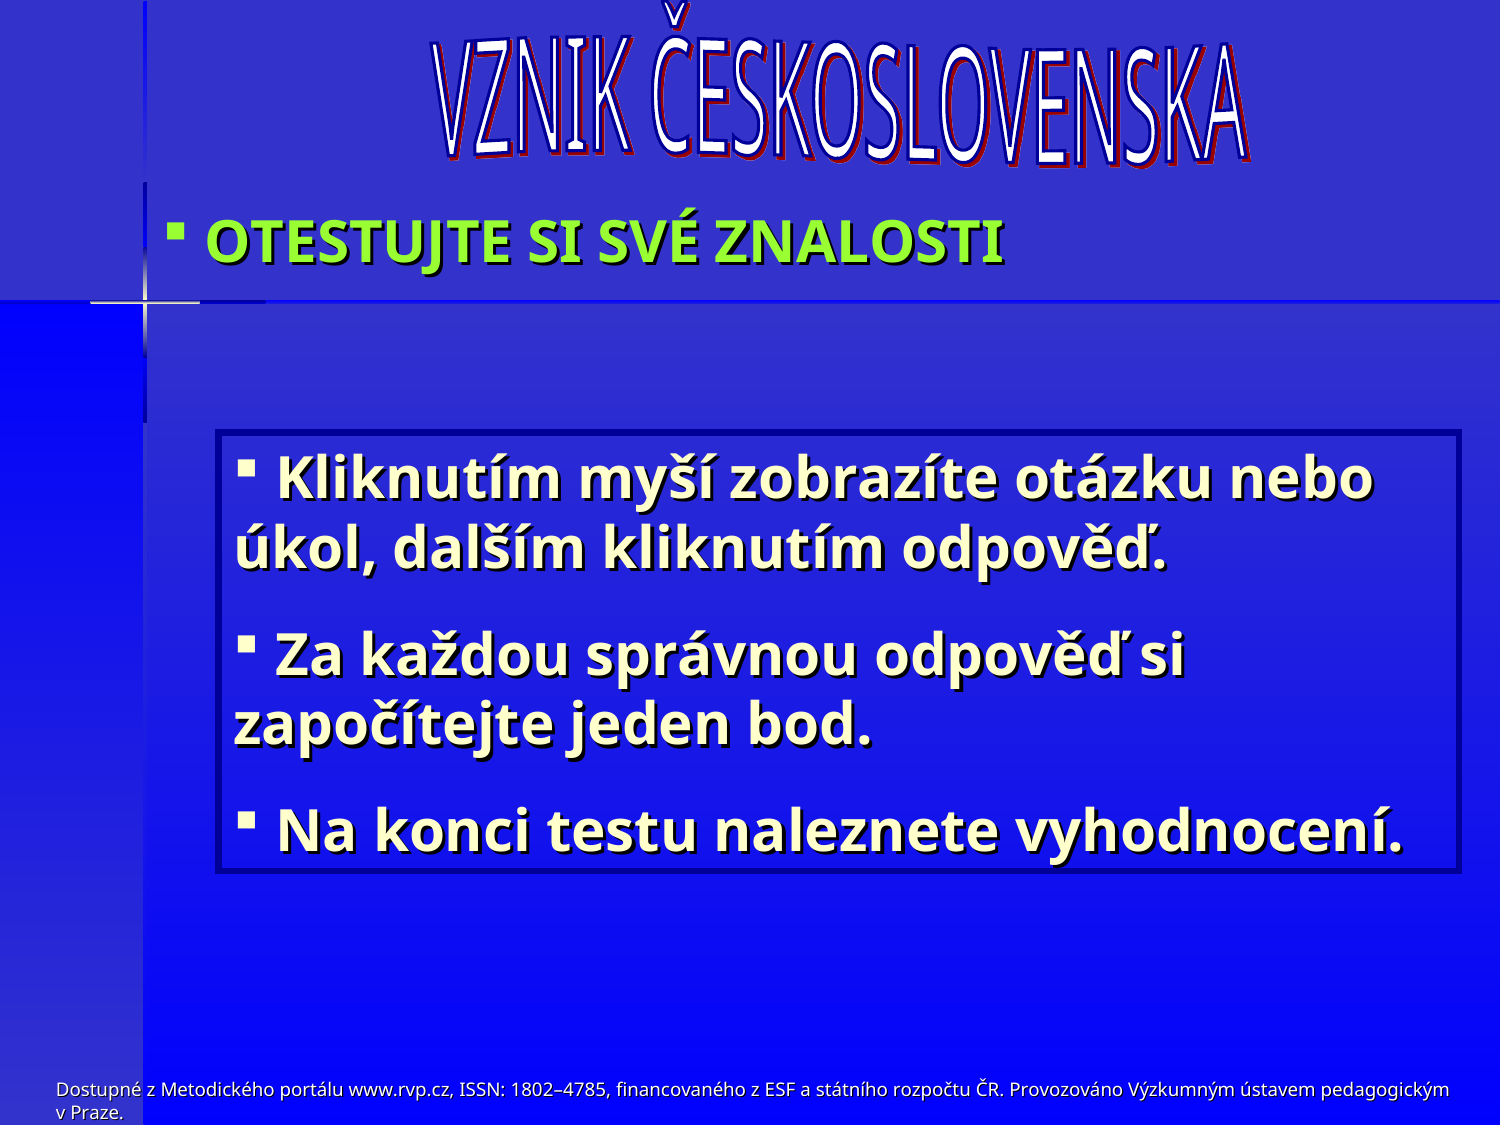

VZNIK ČESKOSLOVENSKA
 OTESTUJTE SI SVÉ ZNALOSTI
 Kliknutím myší zobrazíte otázku nebo úkol, dalším kliknutím odpověď.
 Za každou správnou odpověď si započítejte jeden bod.
 Na konci testu naleznete vyhodnocení.
Dostupné z Metodického portálu www.rvp.cz, ISSN: 1802–4785, financovaného z ESF a státního rozpočtu ČR. Provozováno Výzkumným ústavem pedagogickým v Praze.